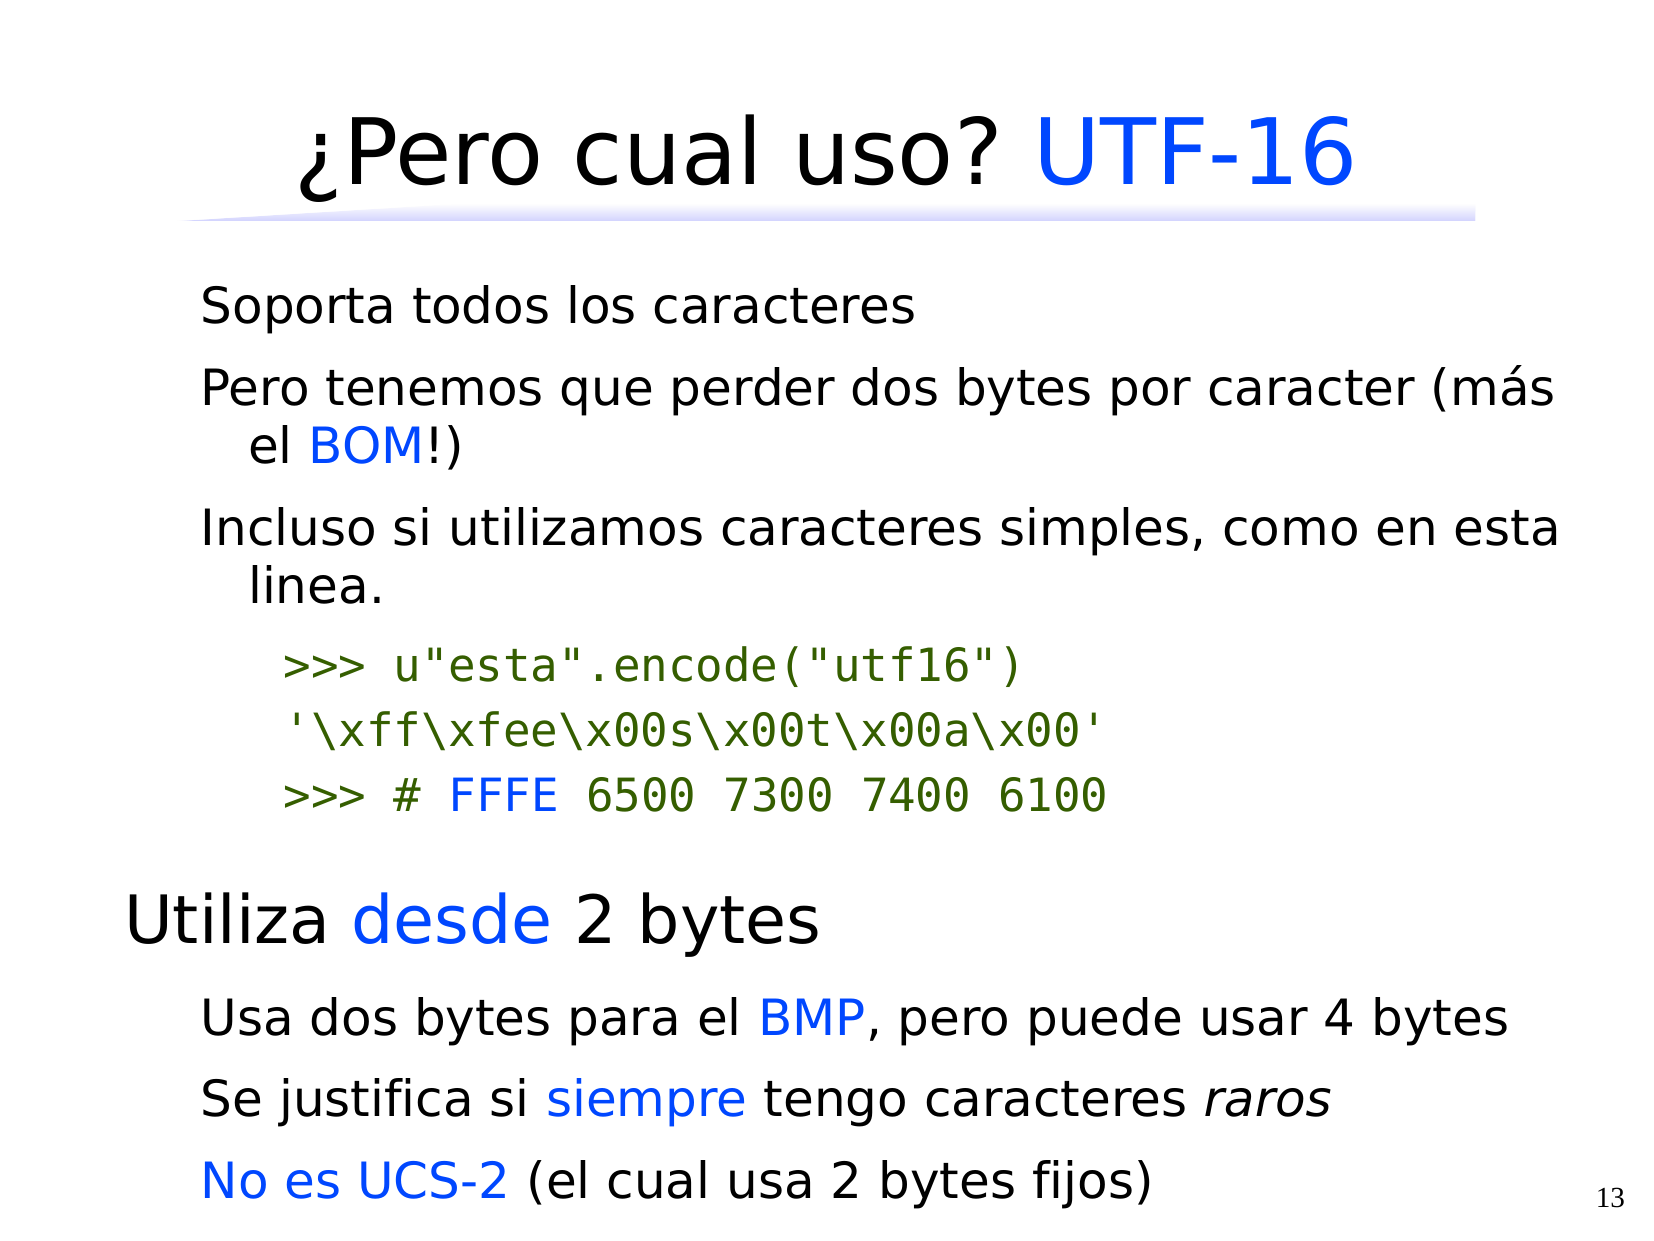

# ¿Pero cual uso? UTF-16
Soporta todos los caracteres
Pero tenemos que perder dos bytes por caracter (más el BOM!)
Incluso si utilizamos caracteres simples, como en esta linea.
>>> u"esta".encode("utf16")
'\xff\xfee\x00s\x00t\x00a\x00'
>>> # FFFE 6500 7300 7400 6100
Utiliza desde 2 bytes
Usa dos bytes para el BMP, pero puede usar 4 bytes
Se justifica si siempre tengo caracteres raros
No es UCS-2 (el cual usa 2 bytes fijos)
13